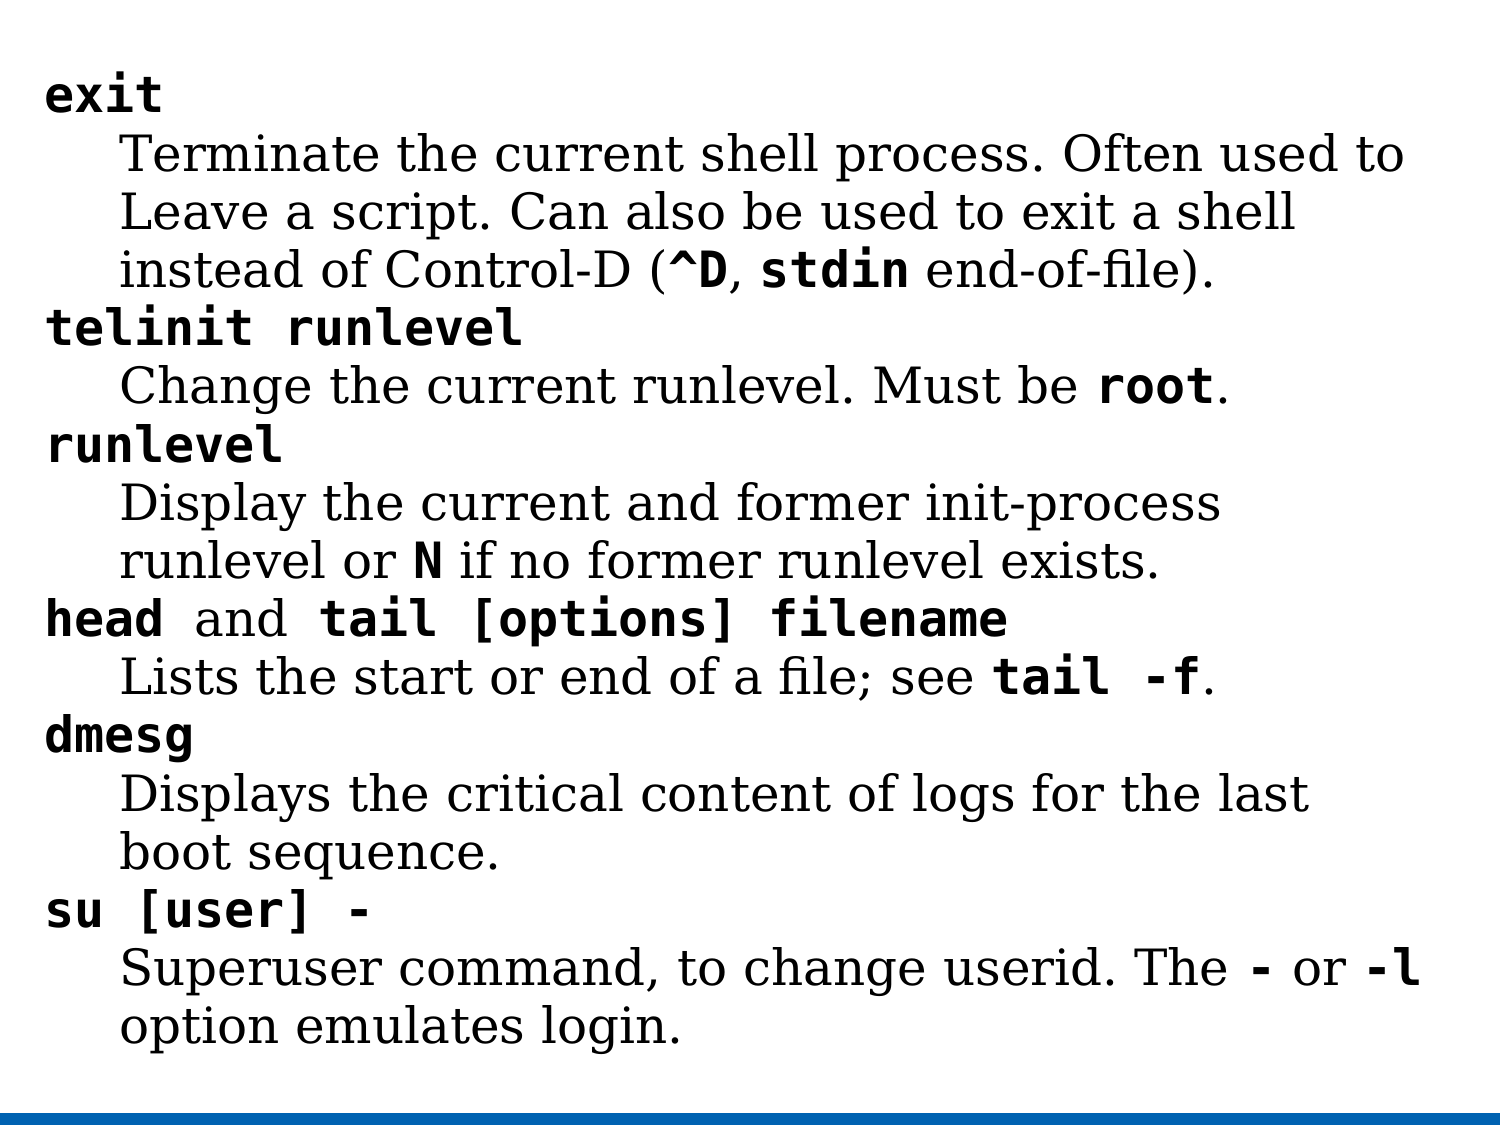

exit
	Terminate the current shell process. Often used to
	Leave a script. Can also be used to exit a shell
	instead of Control-D (^D, stdin end-of-file).
telinit runlevel
	Change the current runlevel. Must be root.
runlevel
	Display the current and former init-process
	runlevel or N if no former runlevel exists.
head and tail [options] filename
	Lists the start or end of a file; see tail -f.
dmesg
	Displays the critical content of logs for the last
	boot sequence.
su [user] -
	Superuser command, to change userid. The - or -l
	option emulates login.